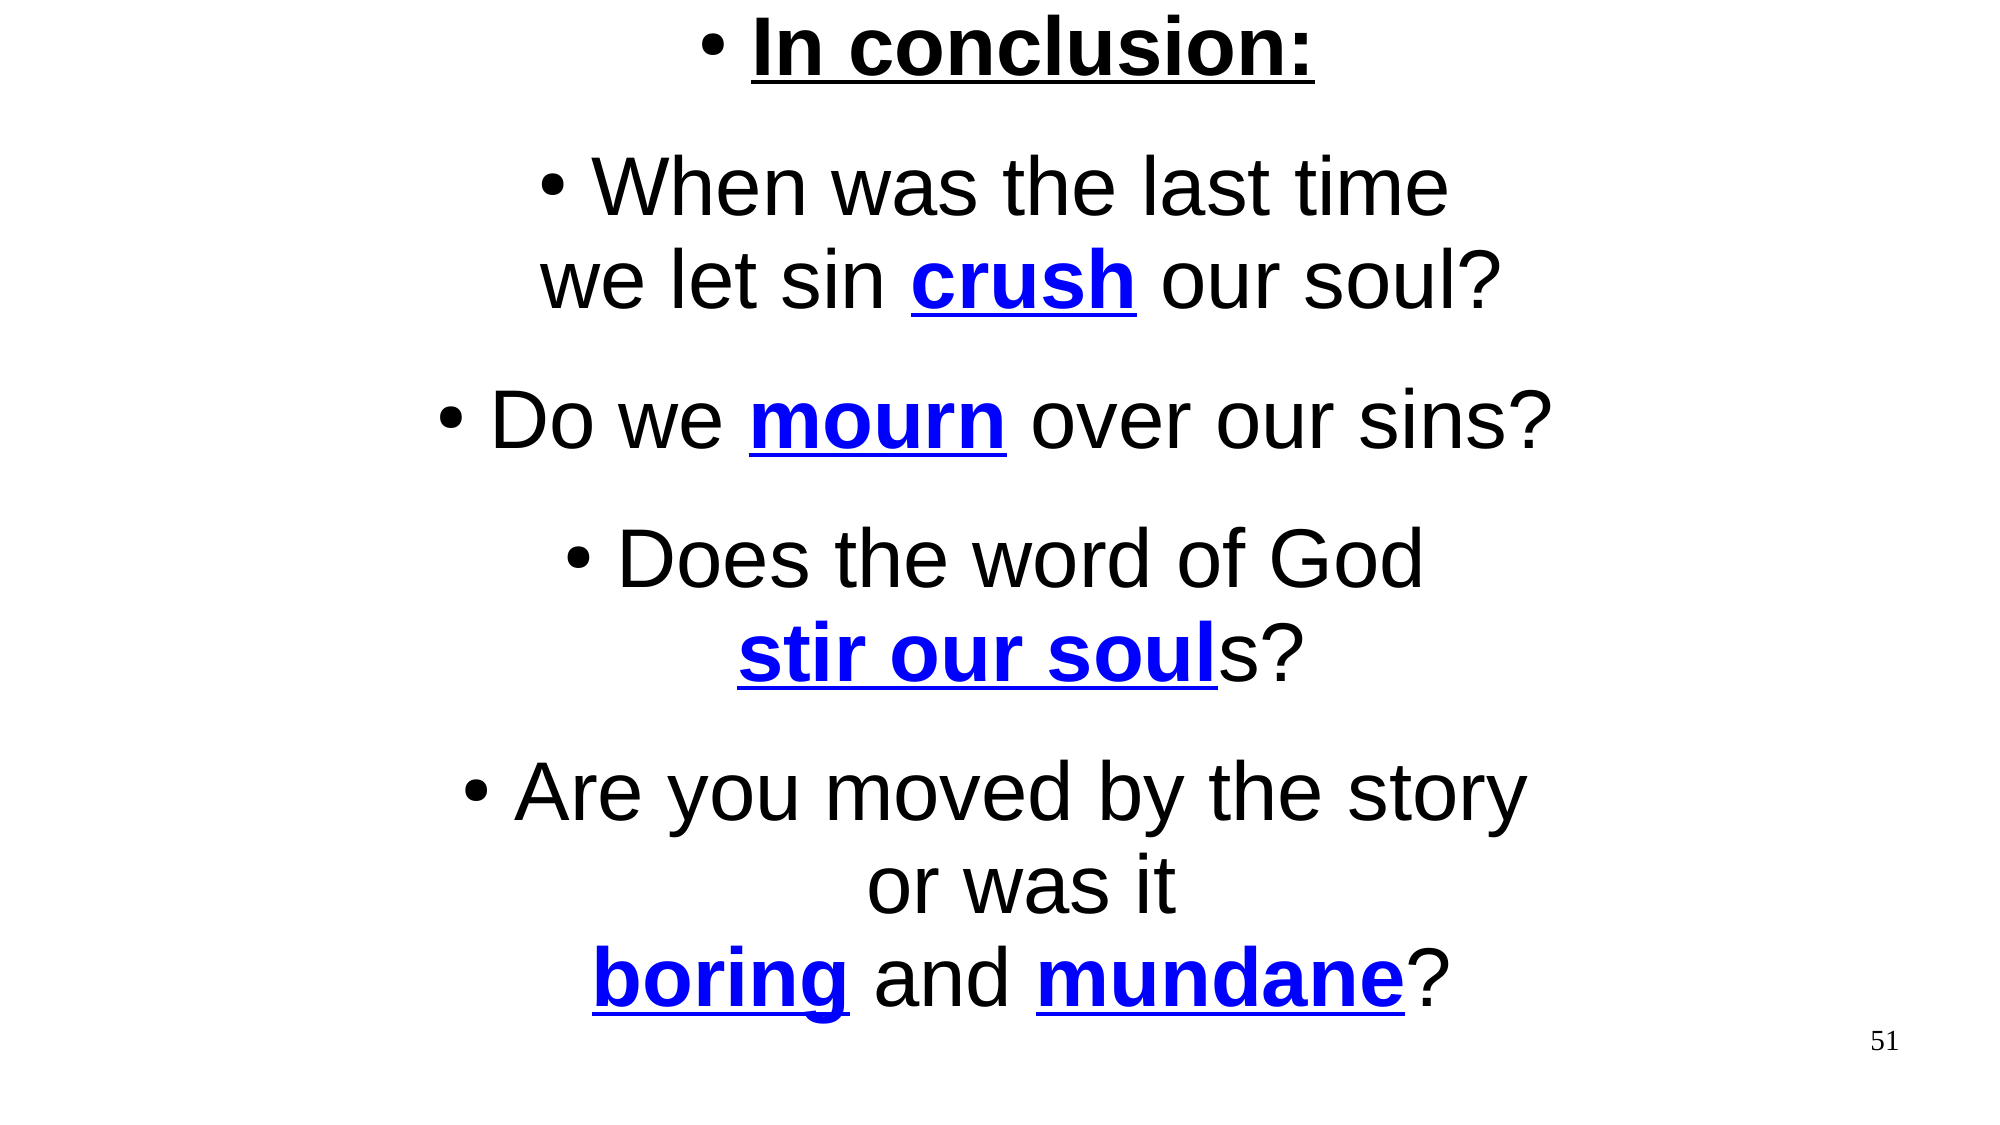

# In conclusion:
When was the last time
we let sin crush our soul?
Do we mourn over our sins?
Does the word of God
stir our souls?
Are you moved by the story
or was it
boring and mundane?
51